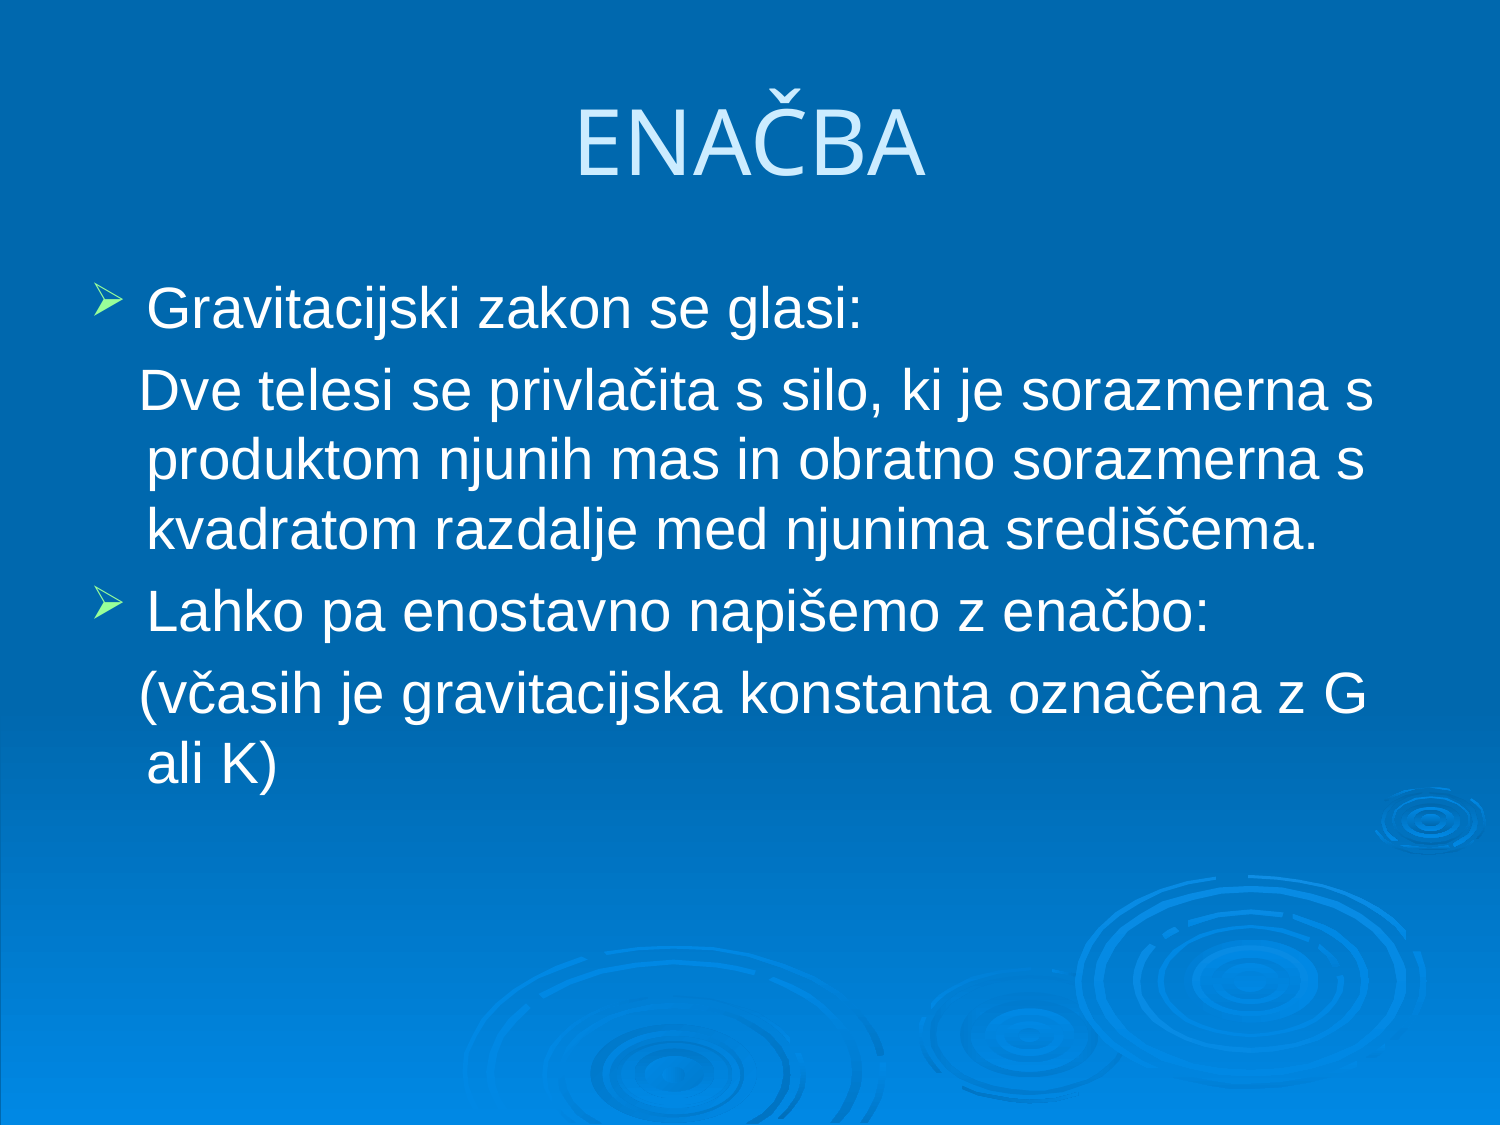

# ENAČBA
Gravitacijski zakon se glasi:
 Dve telesi se privlačita s silo, ki je sorazmerna s produktom njunih mas in obratno sorazmerna s kvadratom razdalje med njunima središčema.
Lahko pa enostavno napišemo z enačbo:
 (včasih je gravitacijska konstanta označena z G ali K)